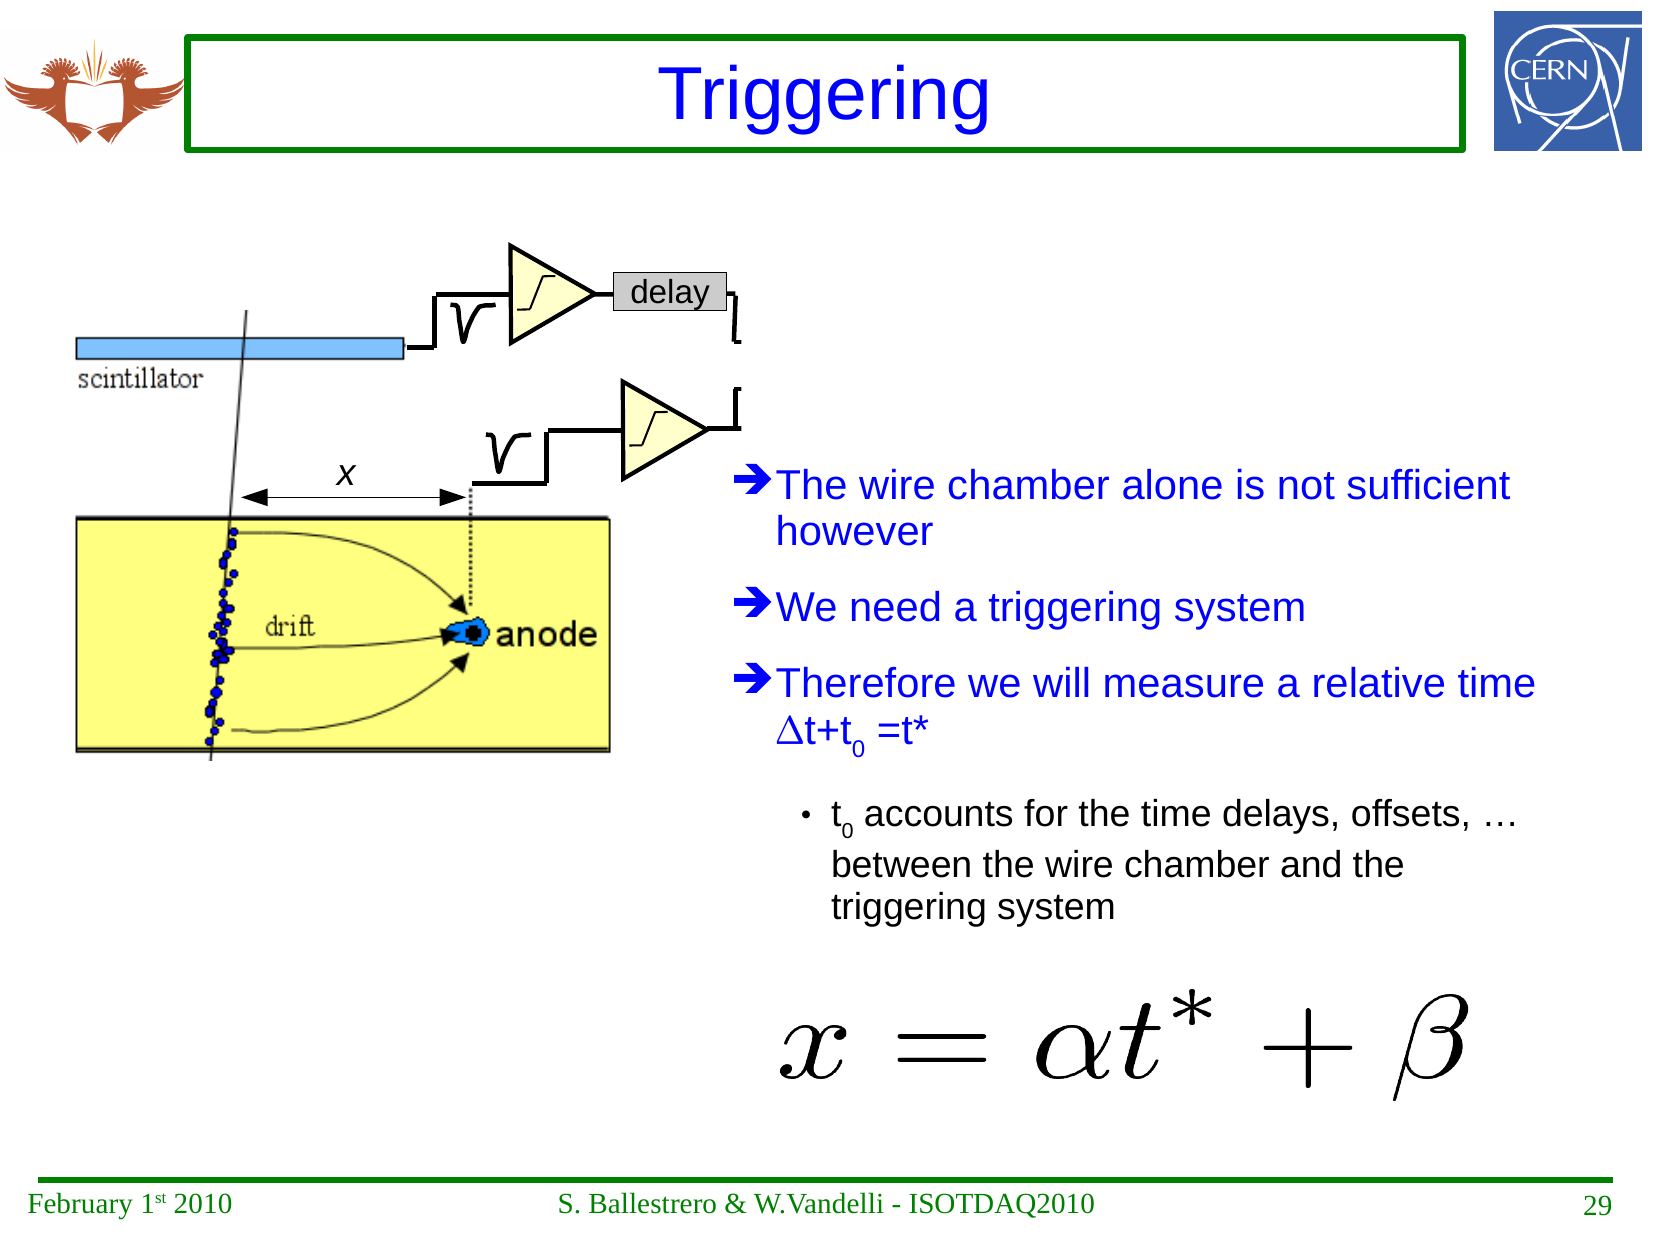

# Triggering
clock → f
N bit
counter
delay
Clear
Q
Set
reset
x
The wire chamber alone is not sufficient however
We need a triggering system
Therefore we will measure a relative time t+t0 =t*
t0 accounts for the time delays, offsets, … between the wire chamber and the triggering system
29